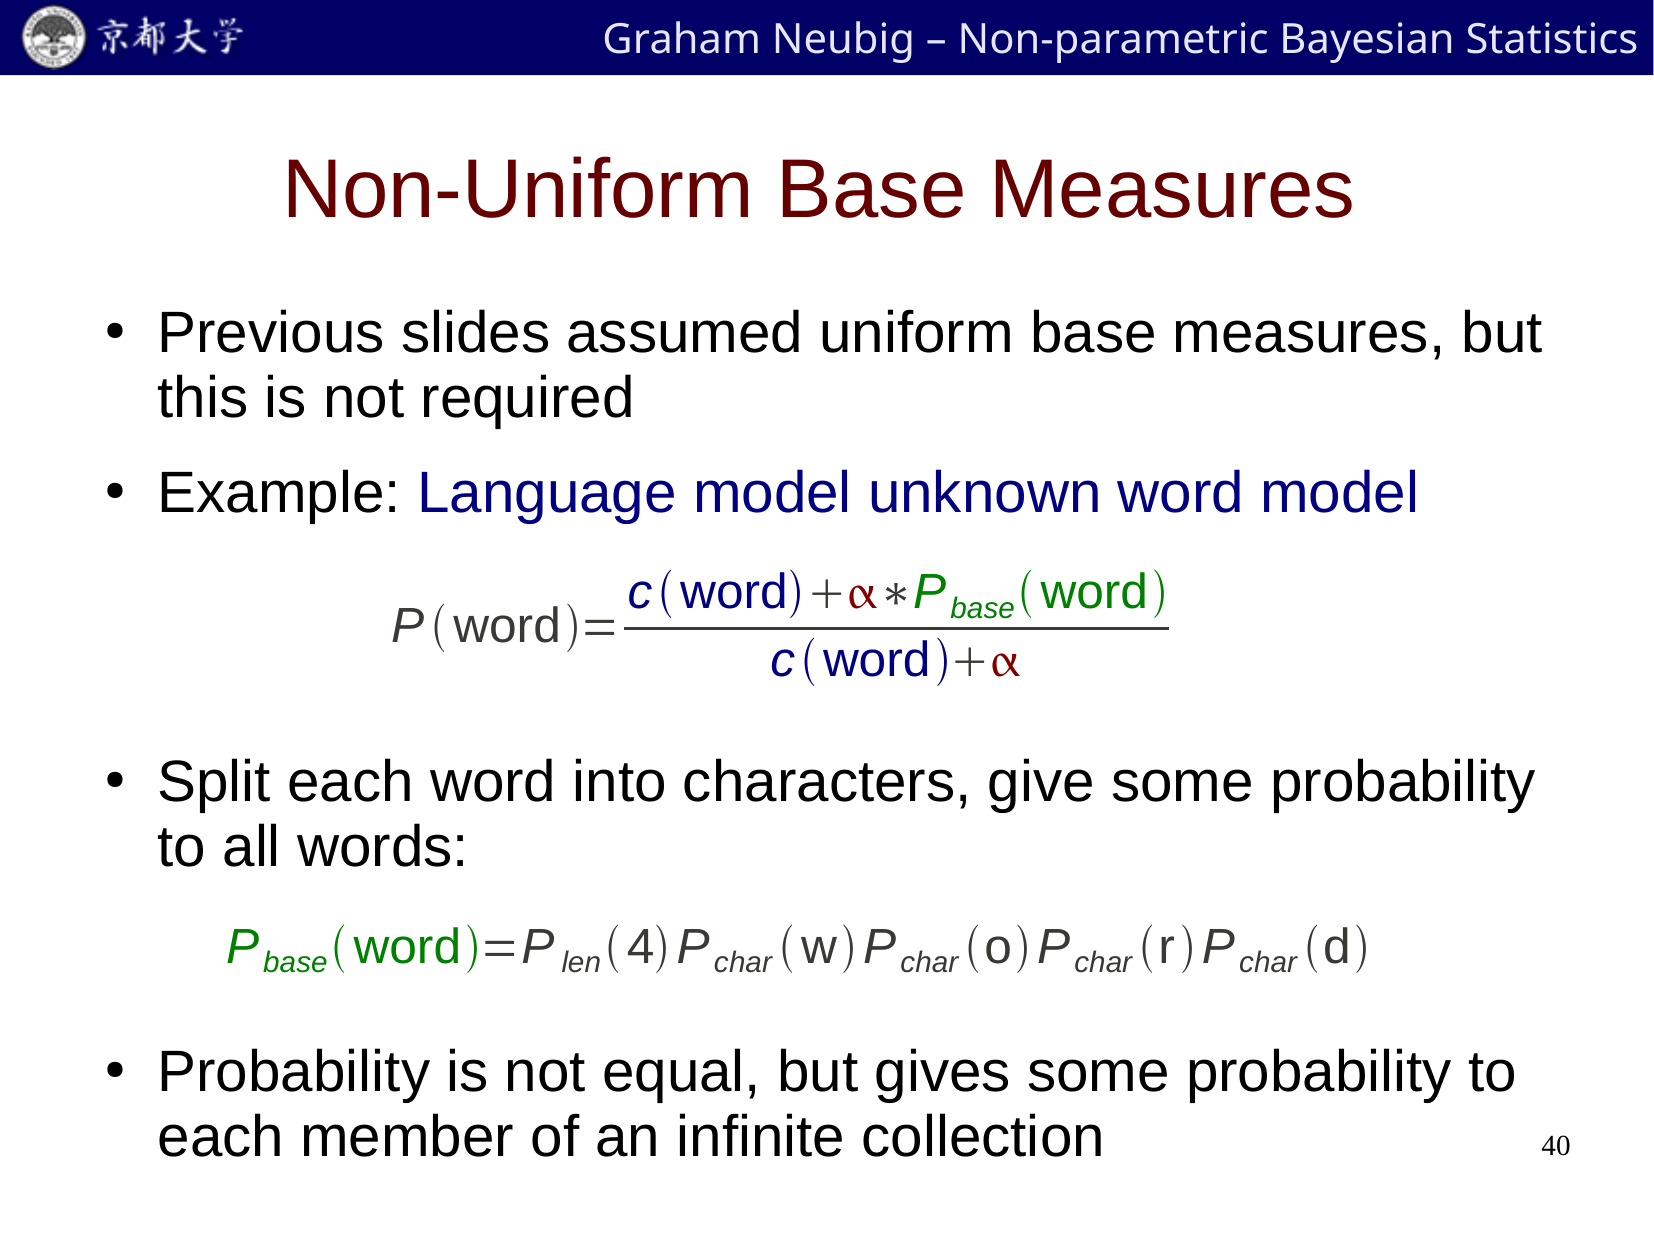

# Non-Uniform Base Measures
Previous slides assumed uniform base measures, but this is not required
Example: Language model unknown word model
Split each word into characters, give some probability to all words:
Probability is not equal, but gives some probability to each member of an infinite collection
40